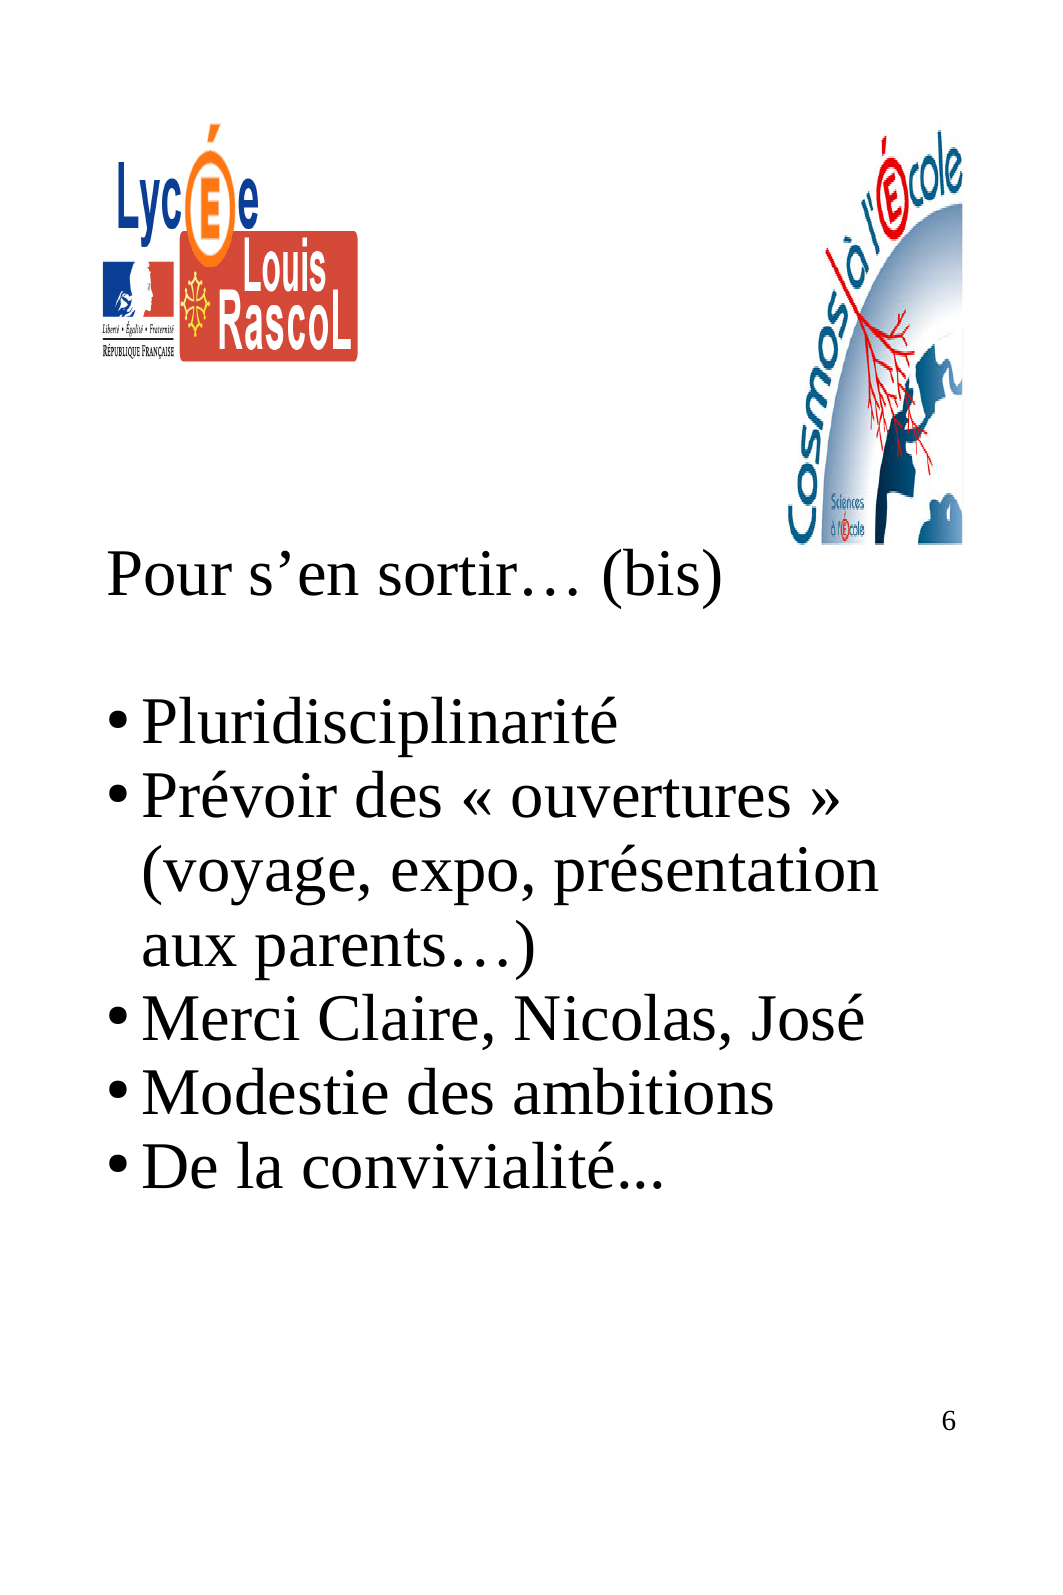

# Pour s’en sortir… (bis)
Pluridisciplinarité
Prévoir des « ouvertures »
(voyage, expo, présentation aux parents…)
Merci Claire, Nicolas, José
Modestie des ambitions
De la convivialité...
6